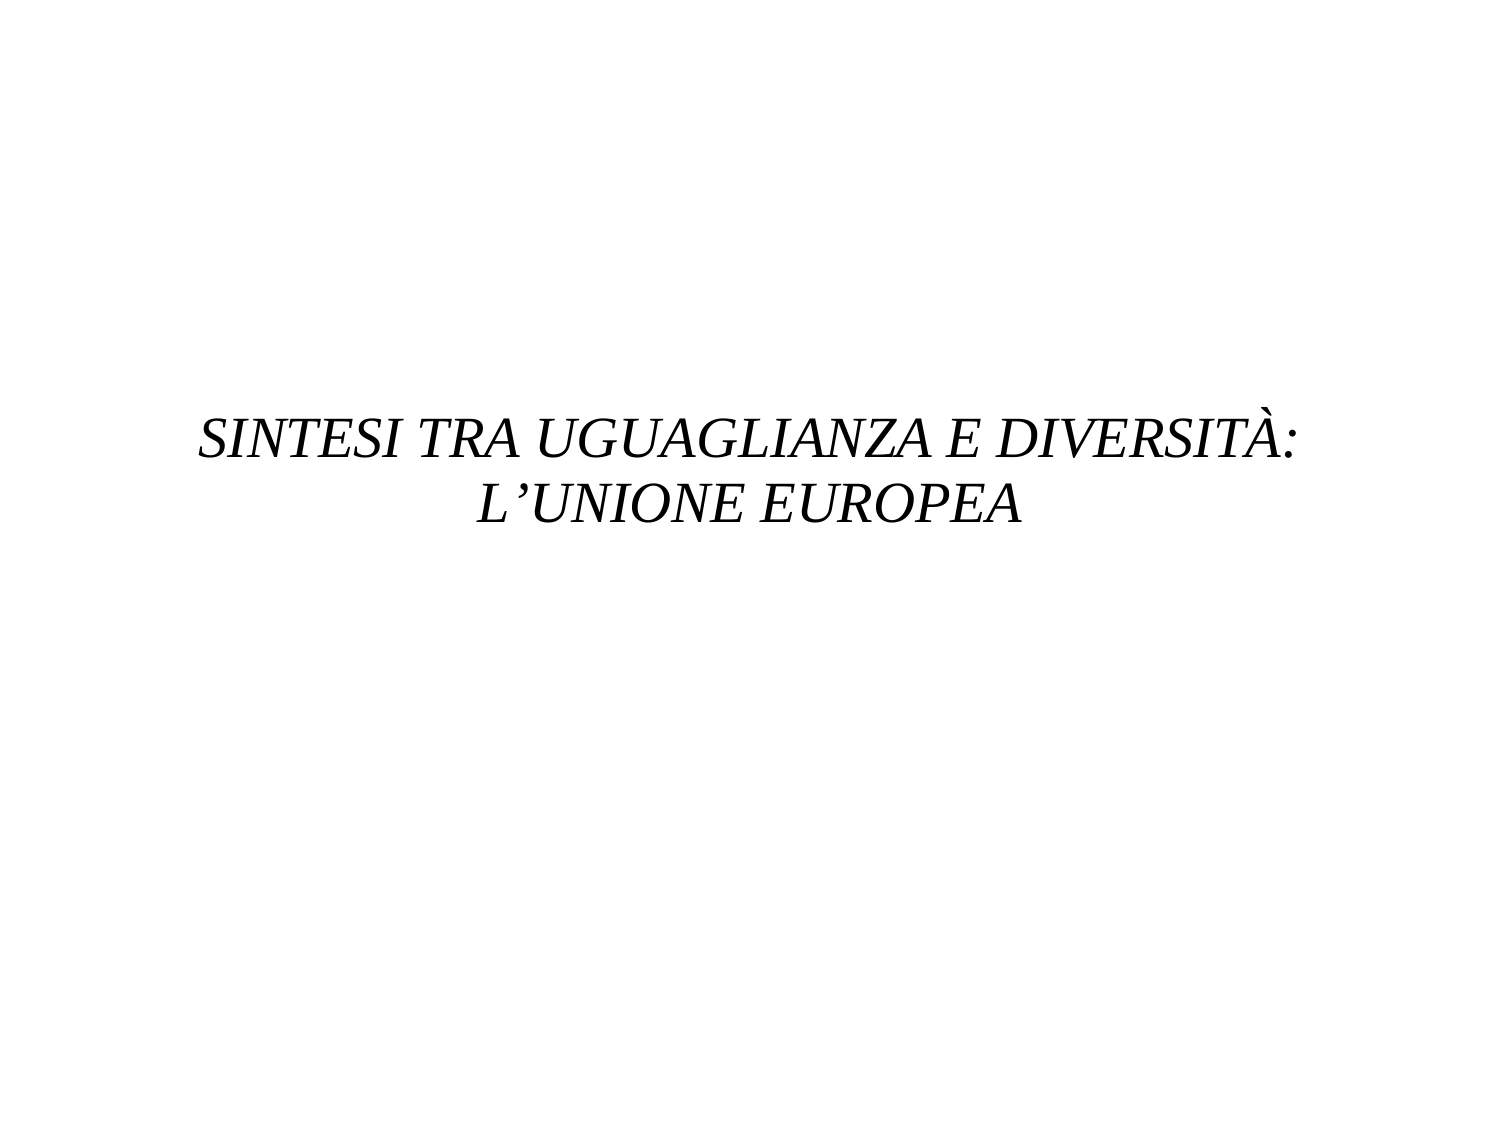

# SINTESI TRA UGUAGLIANZA E DIVERSITÀ: L’UNIONE EUROPEA